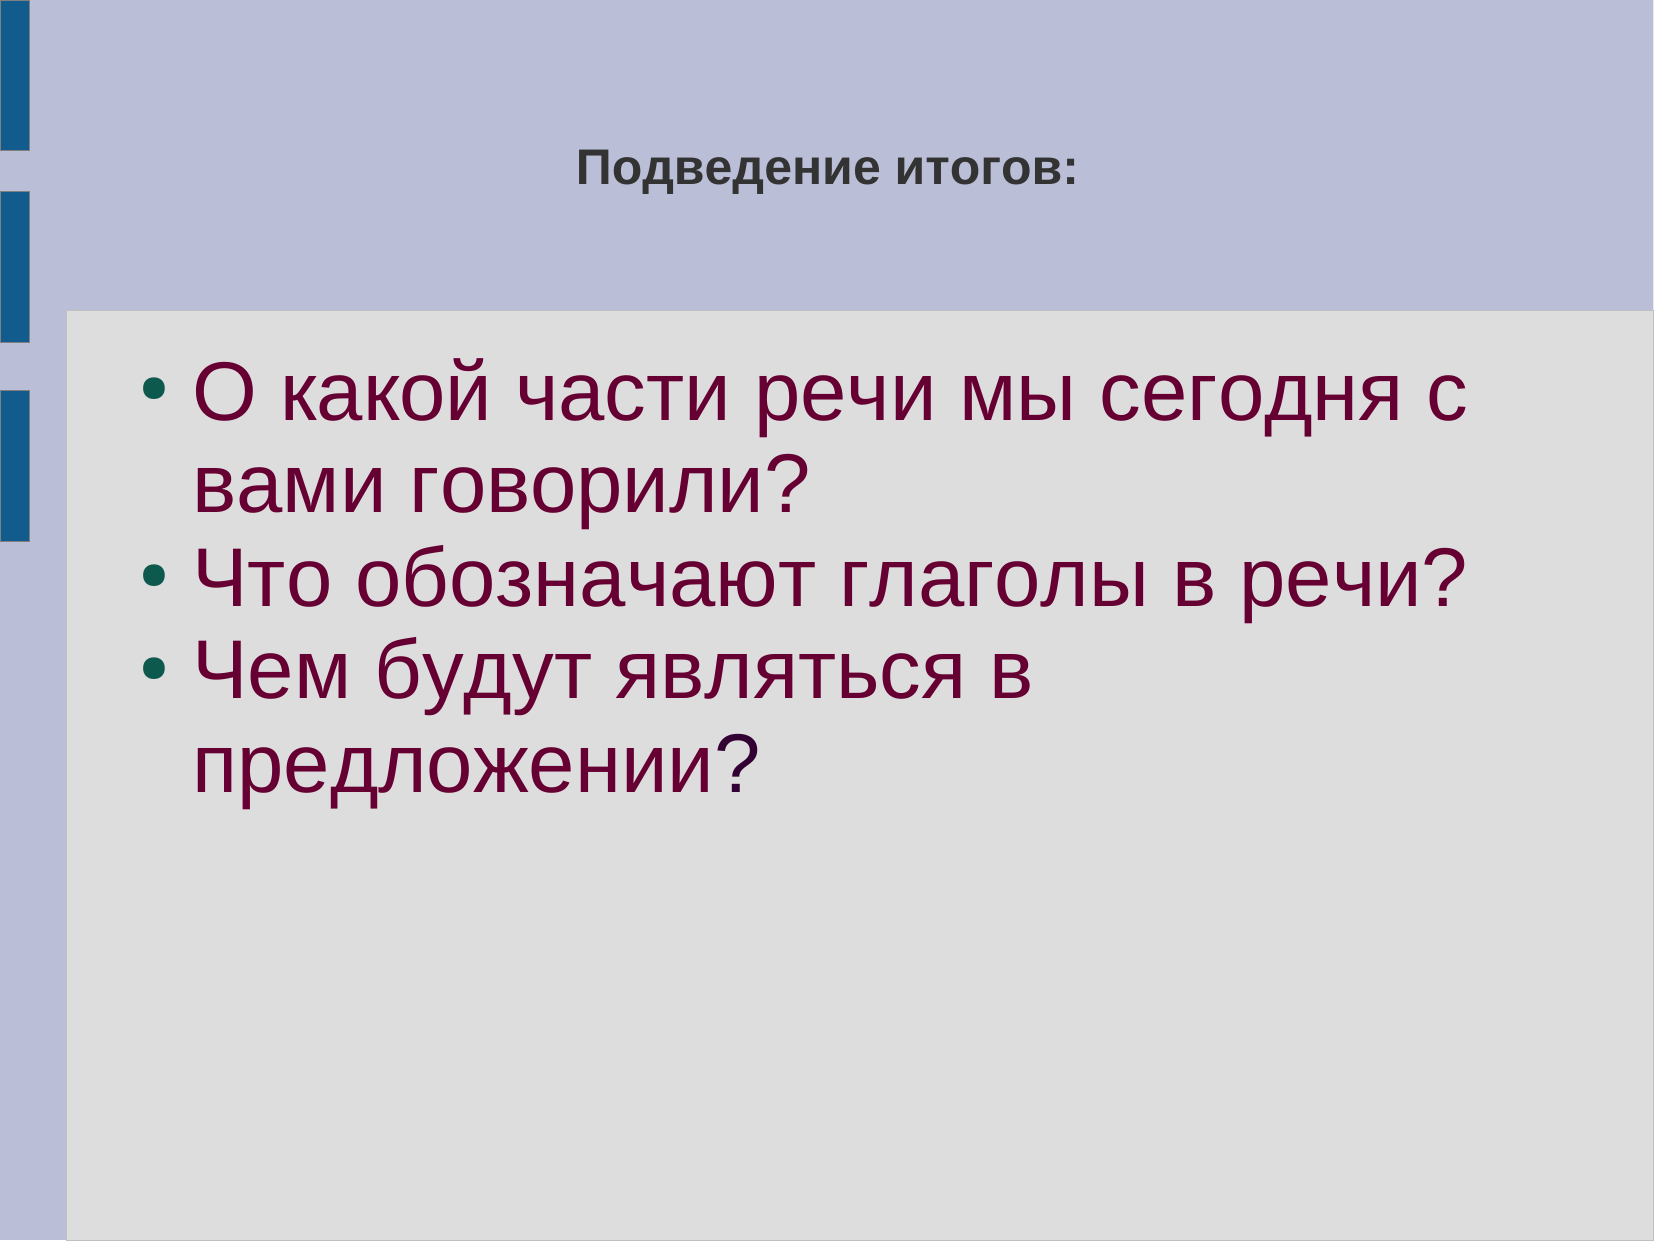

# Подведение итогов:
О какой части речи мы сегодня с вами говорили?
Что обозначают глаголы в речи?
Чем будут являться в предложении?